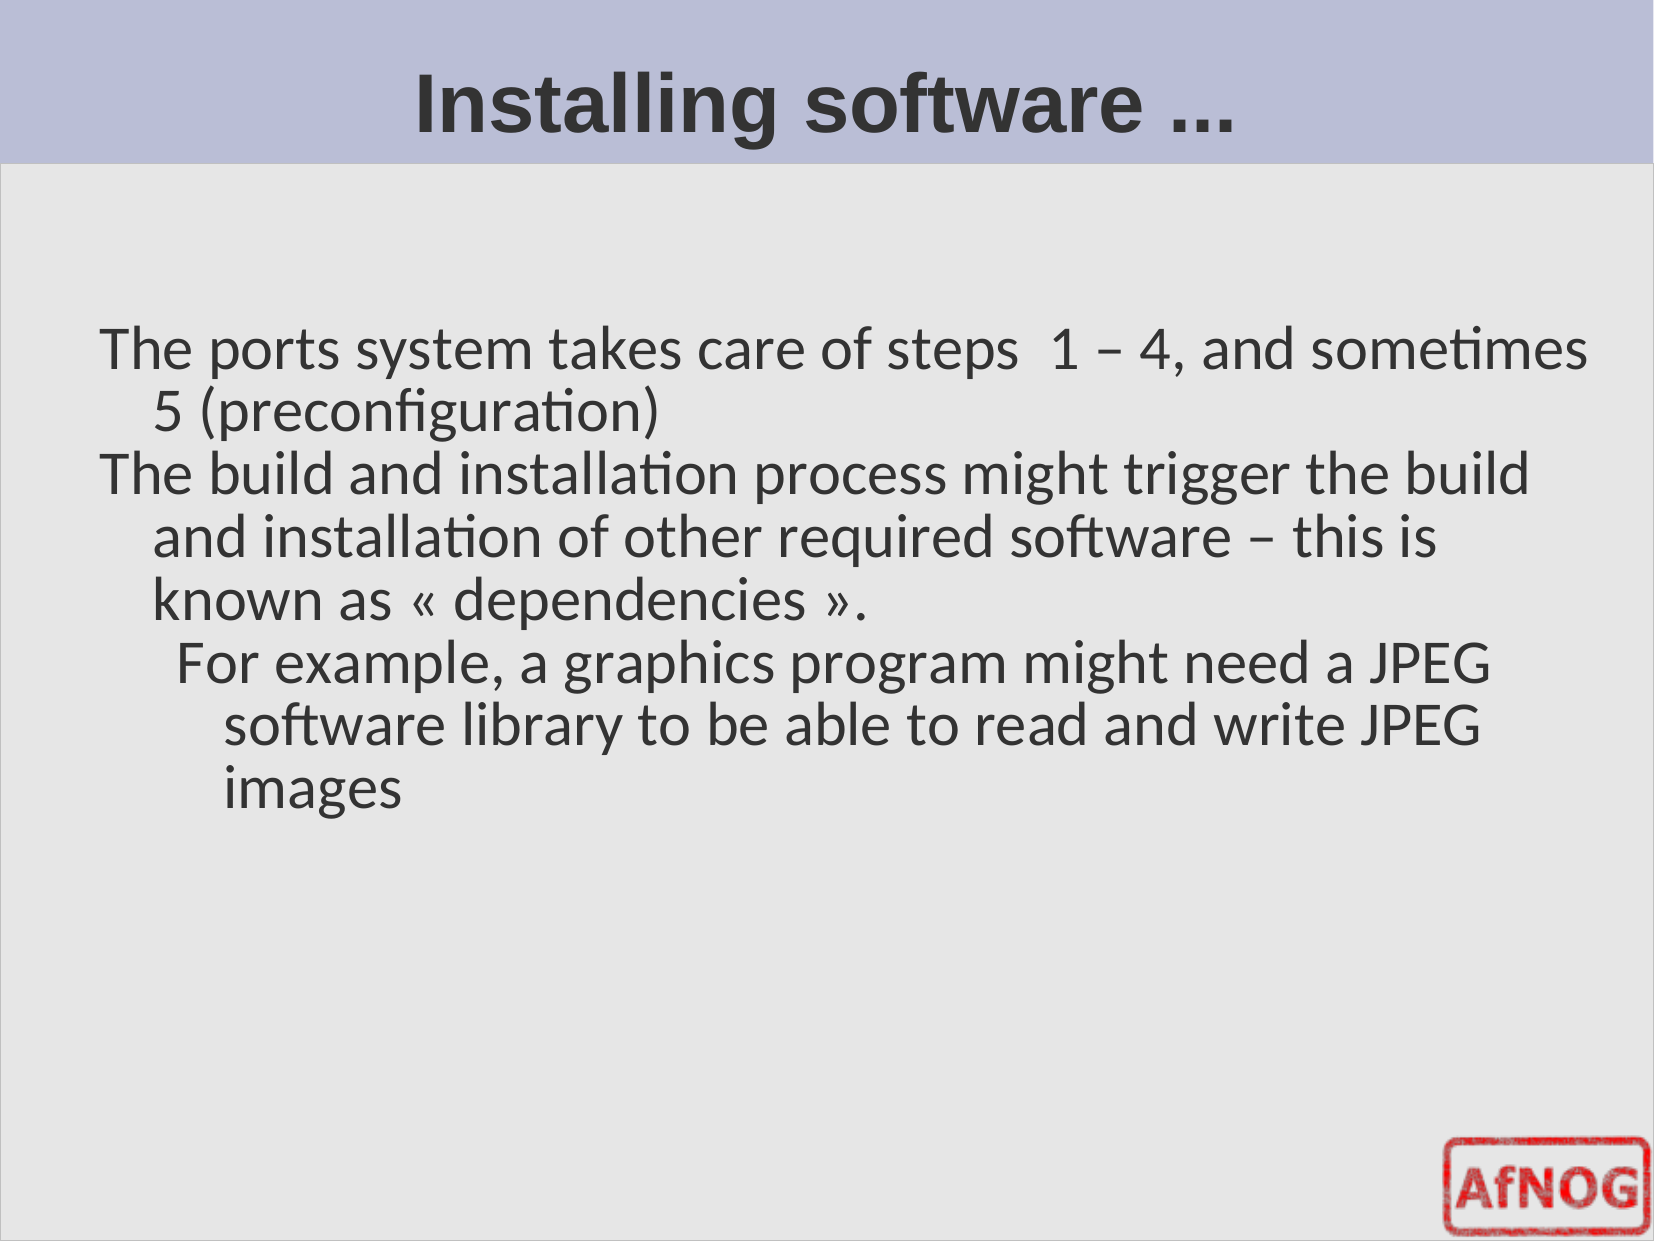

# Installing software ...
The ports system takes care of steps 1 – 4, and sometimes 5 (preconfiguration)
The build and installation process might trigger the build and installation of other required software – this is known as « dependencies ».
For example, a graphics program might need a JPEG software library to be able to read and write JPEG images